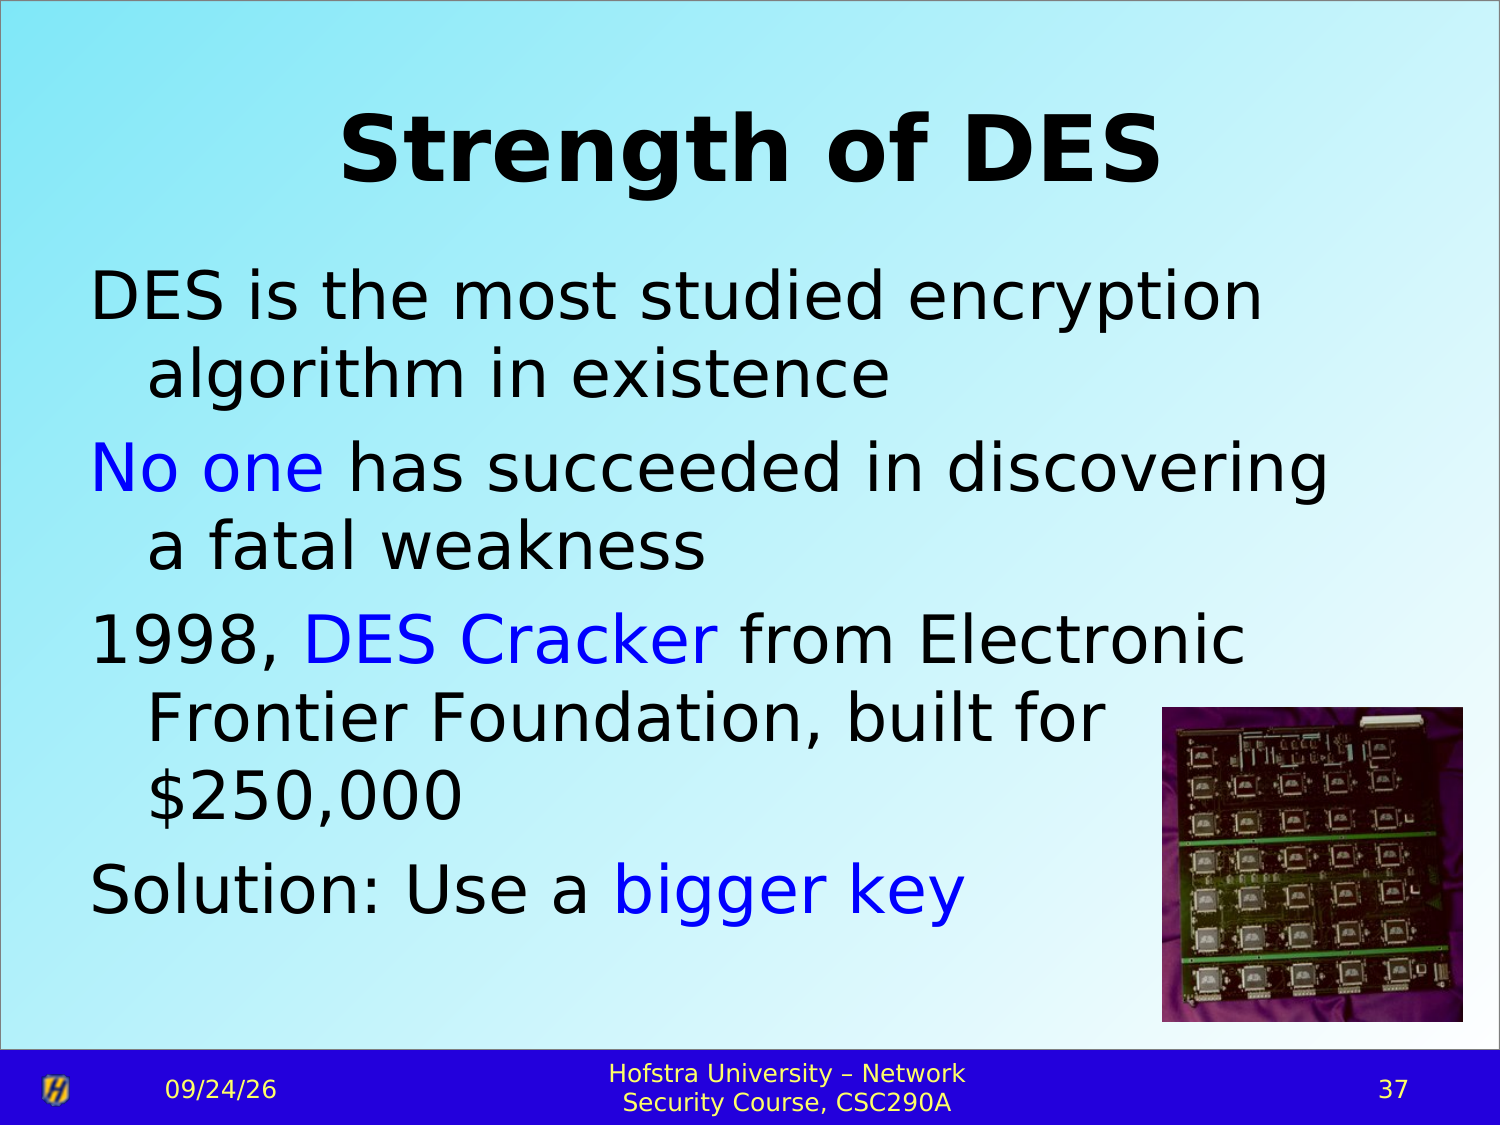

# Strength of DES
DES is the most studied encryption algorithm in existence
No one has succeeded in discovering a fatal weakness
1998, DES Cracker from Electronic Frontier Foundation, built for $250,000
Solution: Use a bigger key
37